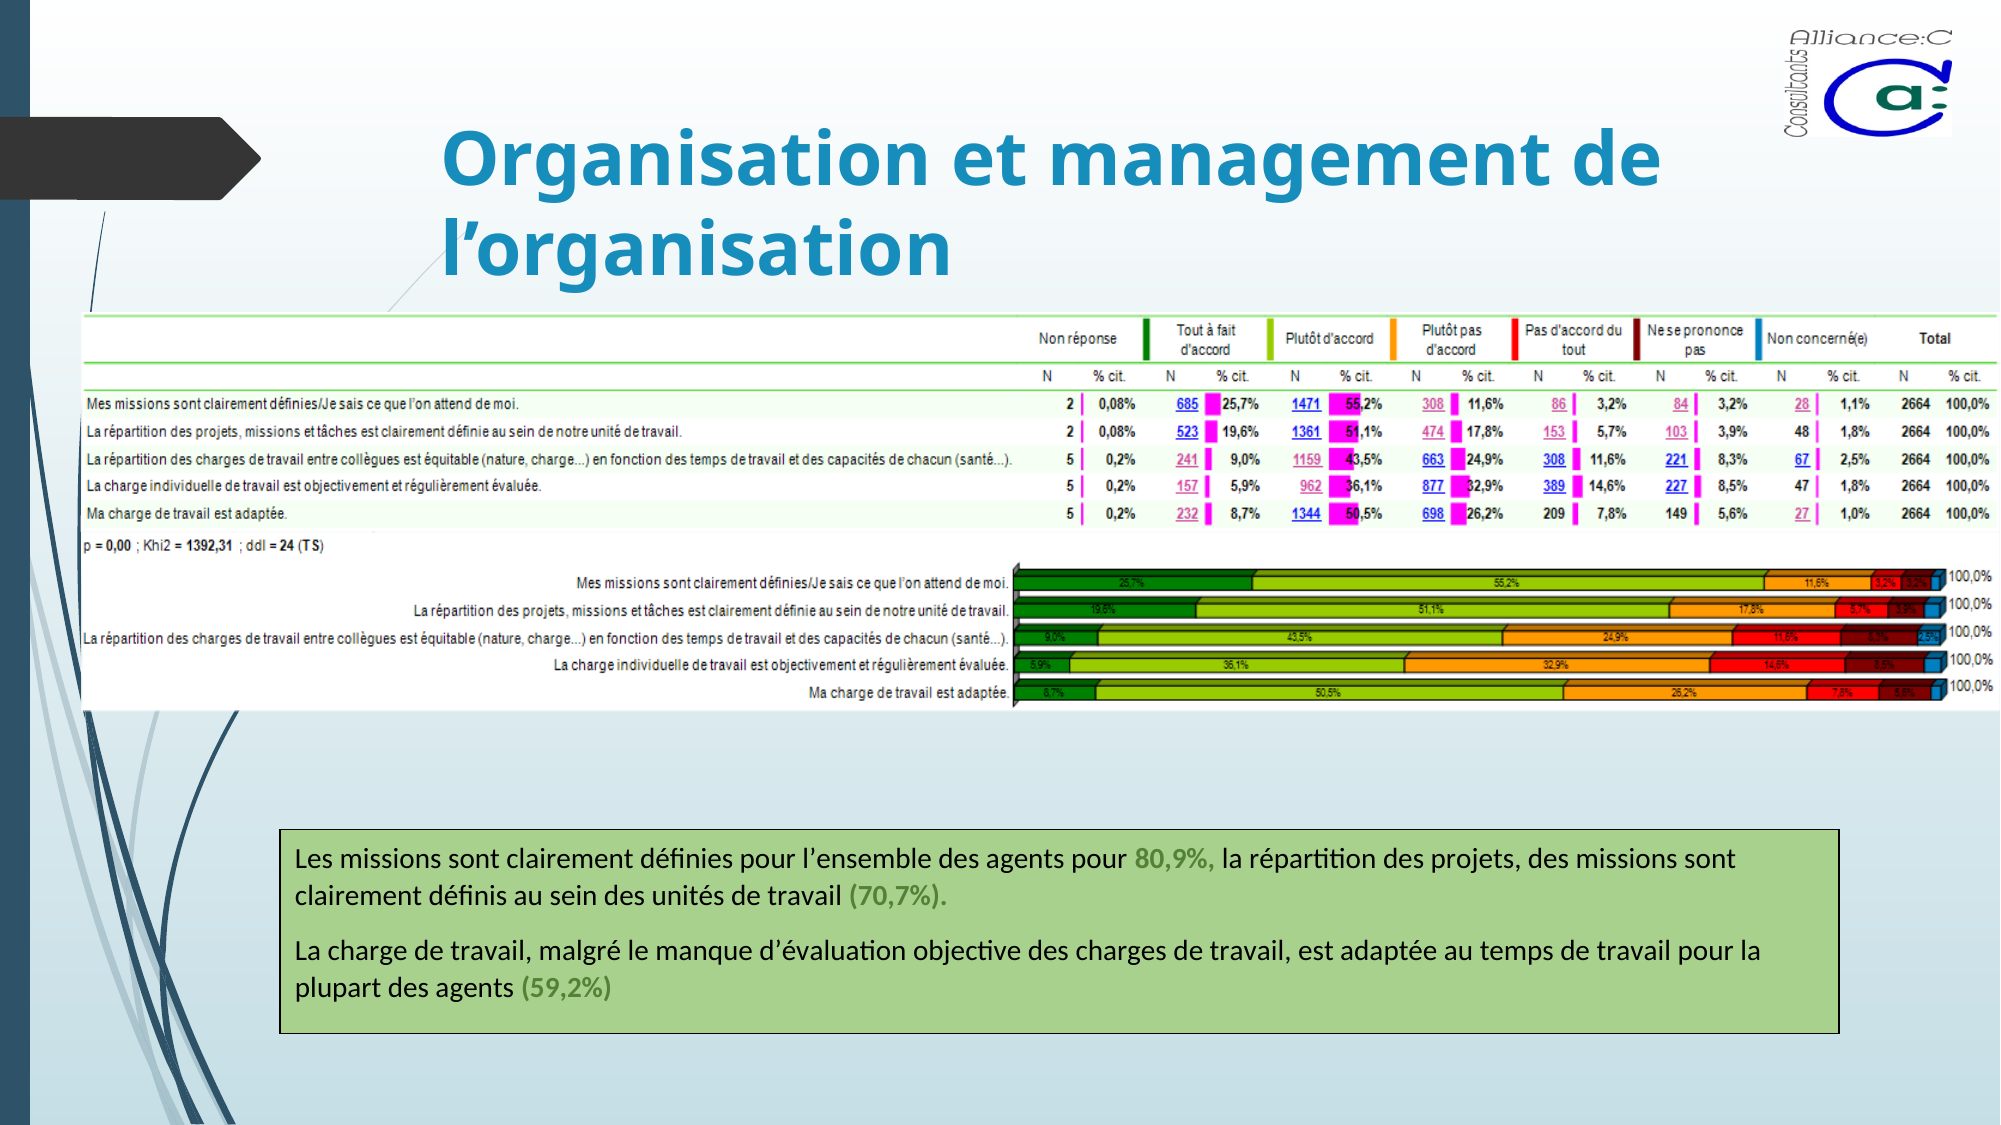

# Organisation et management de l’organisation
Les missions sont clairement définies pour l’ensemble des agents pour 80,9%, la répartition des projets, des missions sont clairement définis au sein des unités de travail (70,7%).
La charge de travail, malgré le manque d’évaluation objective des charges de travail, est adaptée au temps de travail pour la plupart des agents (59,2%)